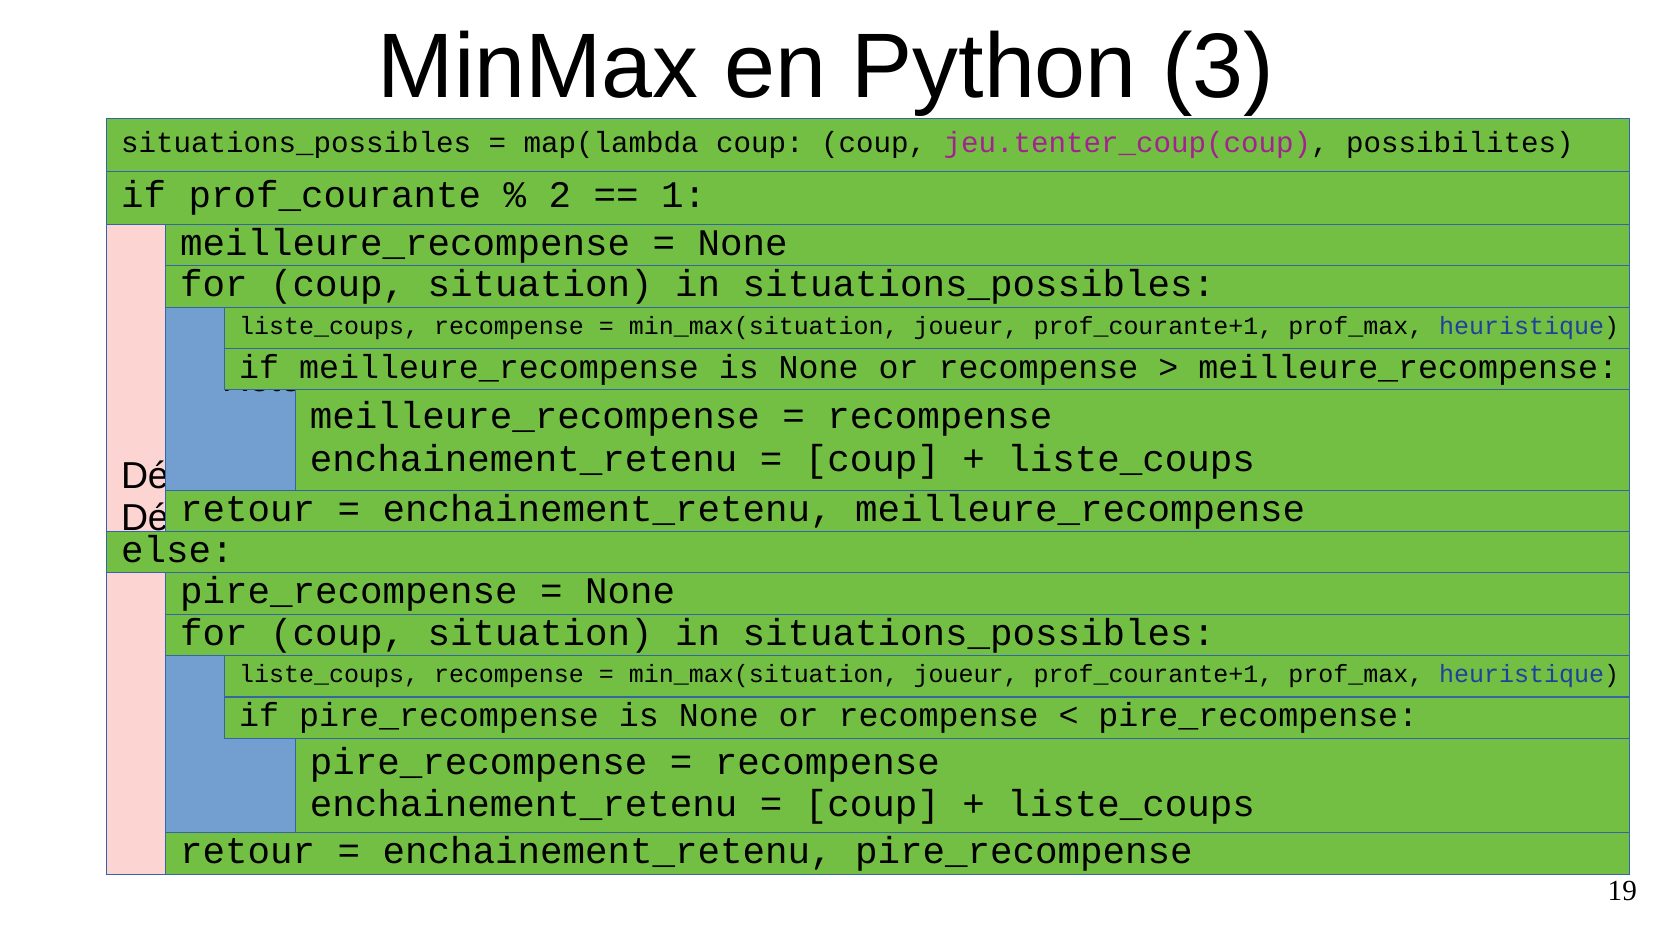

# MinMax en Python (3)
Déterminer le coup à retenir
Définir la valeur de retour adéquate
Pour chaque coup possible, lui associer la situation qu’il permet d’atteindre
situations_possibles = map(lambda coup: (coup, jeu.tenter_coup(coup), possibilites)
Si c’est le tour du joueur courant :
if prof_courante % 2 == 1:
 Retenir l’enchaînement correspondant à la meilleure récompense
Initialiser les valeurs à retenir
meilleure_recompense = None
Pour chaque couple (coup, situation):
for (coup, situation) in situations_possibles:
Déterminer (suite_de_coups, récompense)
liste_coups, recompense = min_max(situation, joueur, prof_courante+1, prof_max, heuristique)
Si la récompense est meilleure
if meilleure_recompense is None or recompense > meilleure_recompense:
Mettre à jour suite_de_coups et récompense
meilleure_recompense = recompense
enchainement_retenu = [coup] + liste_coups
Mettre à jour la valeur de retour
retour = enchainement_retenu, meilleure_recompense
Sinon:
else:
 Retenir l’enchaînement correspondant à la pire récompense
Initialiser les valeurs à retenir
pire_recompense = None
Pour chaque couple (coup, situation):
for (coup, situation) in situations_possibles:
Déterminer (suite_de_coups, récompense)
liste_coups, recompense = min_max(situation, joueur, prof_courante+1, prof_max, heuristique)
Si la récompense est pire
if pire_recompense is None or recompense < pire_recompense:
Mettre à jour suite_de_coups et récompense
pire_recompense = recompense
enchainement_retenu = [coup] + liste_coups
Mettre à jour la valeur de retour
retour = enchainement_retenu, pire_recompense
19